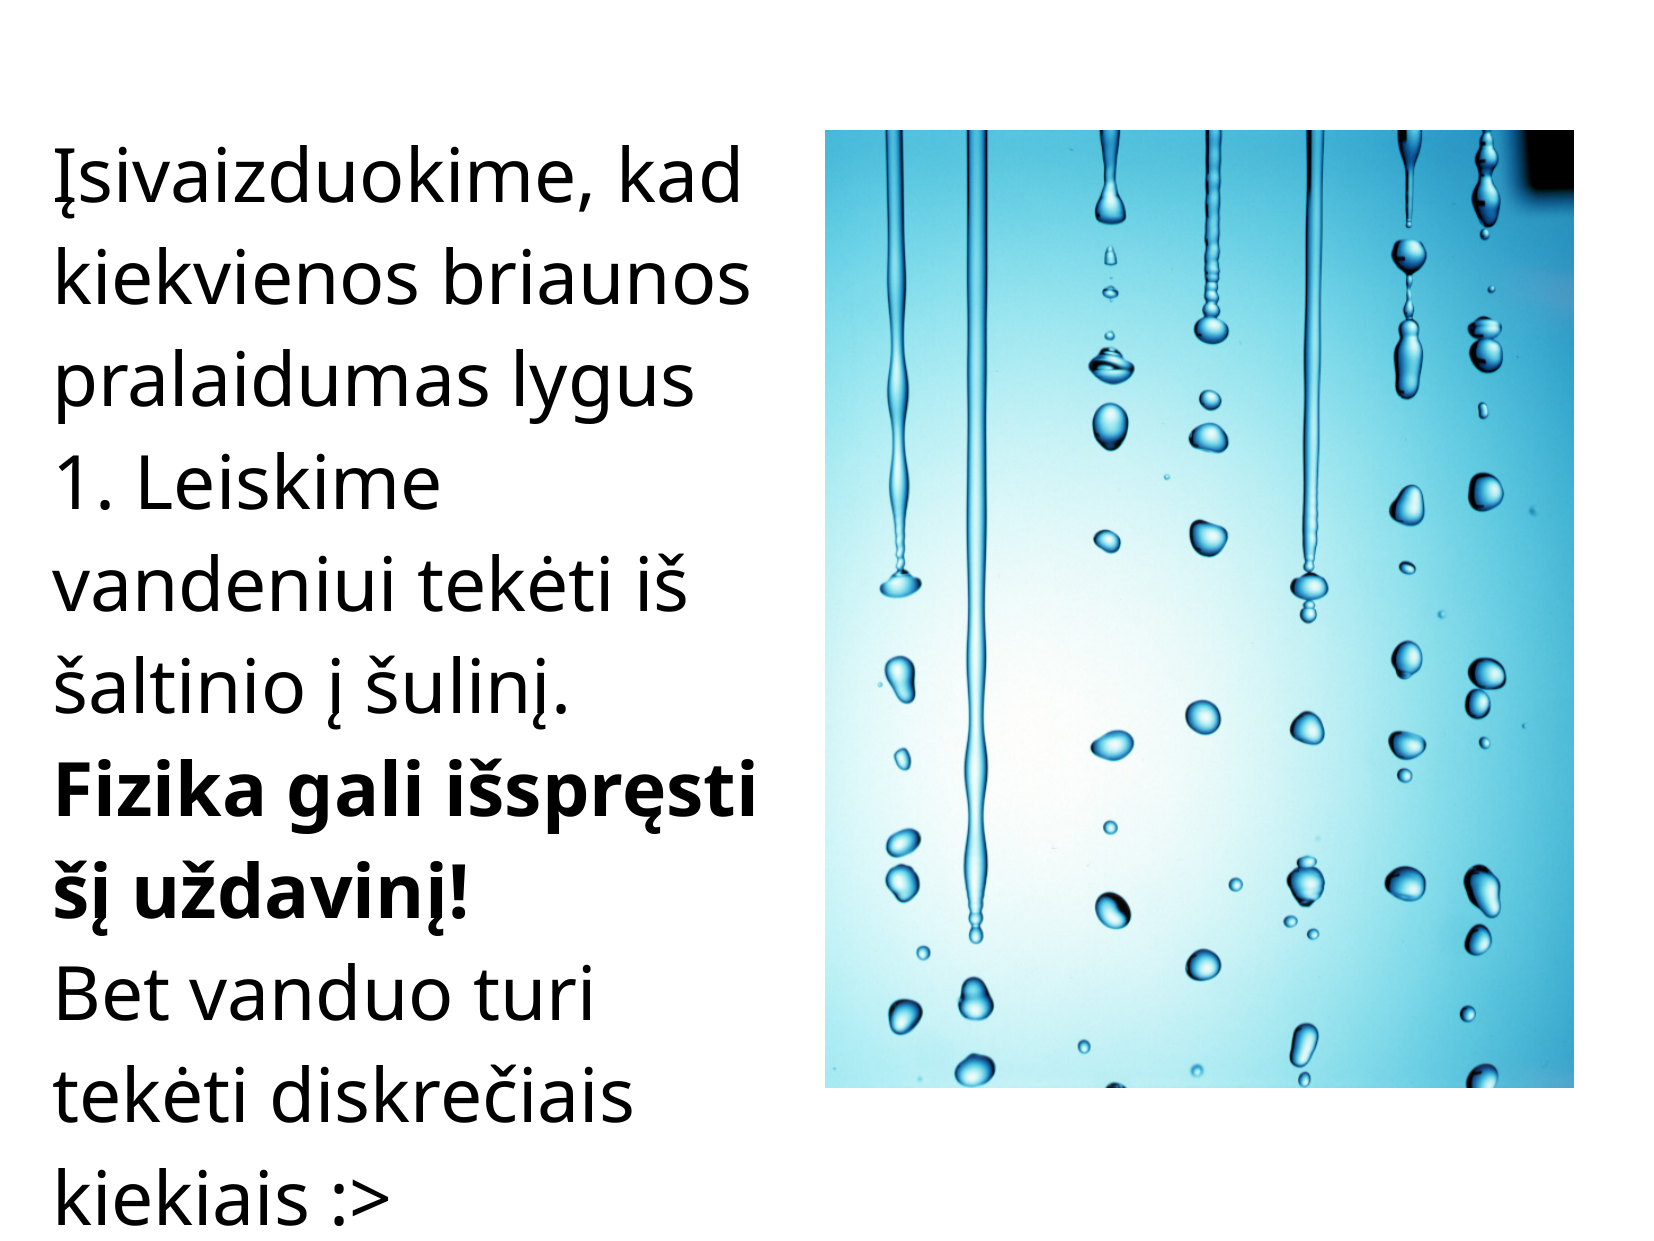

Įsivaizduokime, kad kiekvienos briaunos pralaidumas lygus 1. Leiskime vandeniui tekėti iš šaltinio į šulinį.
Fizika gali išspręsti šį uždavinį!
Bet vanduo turi tekėti diskrečiais kiekiais :>